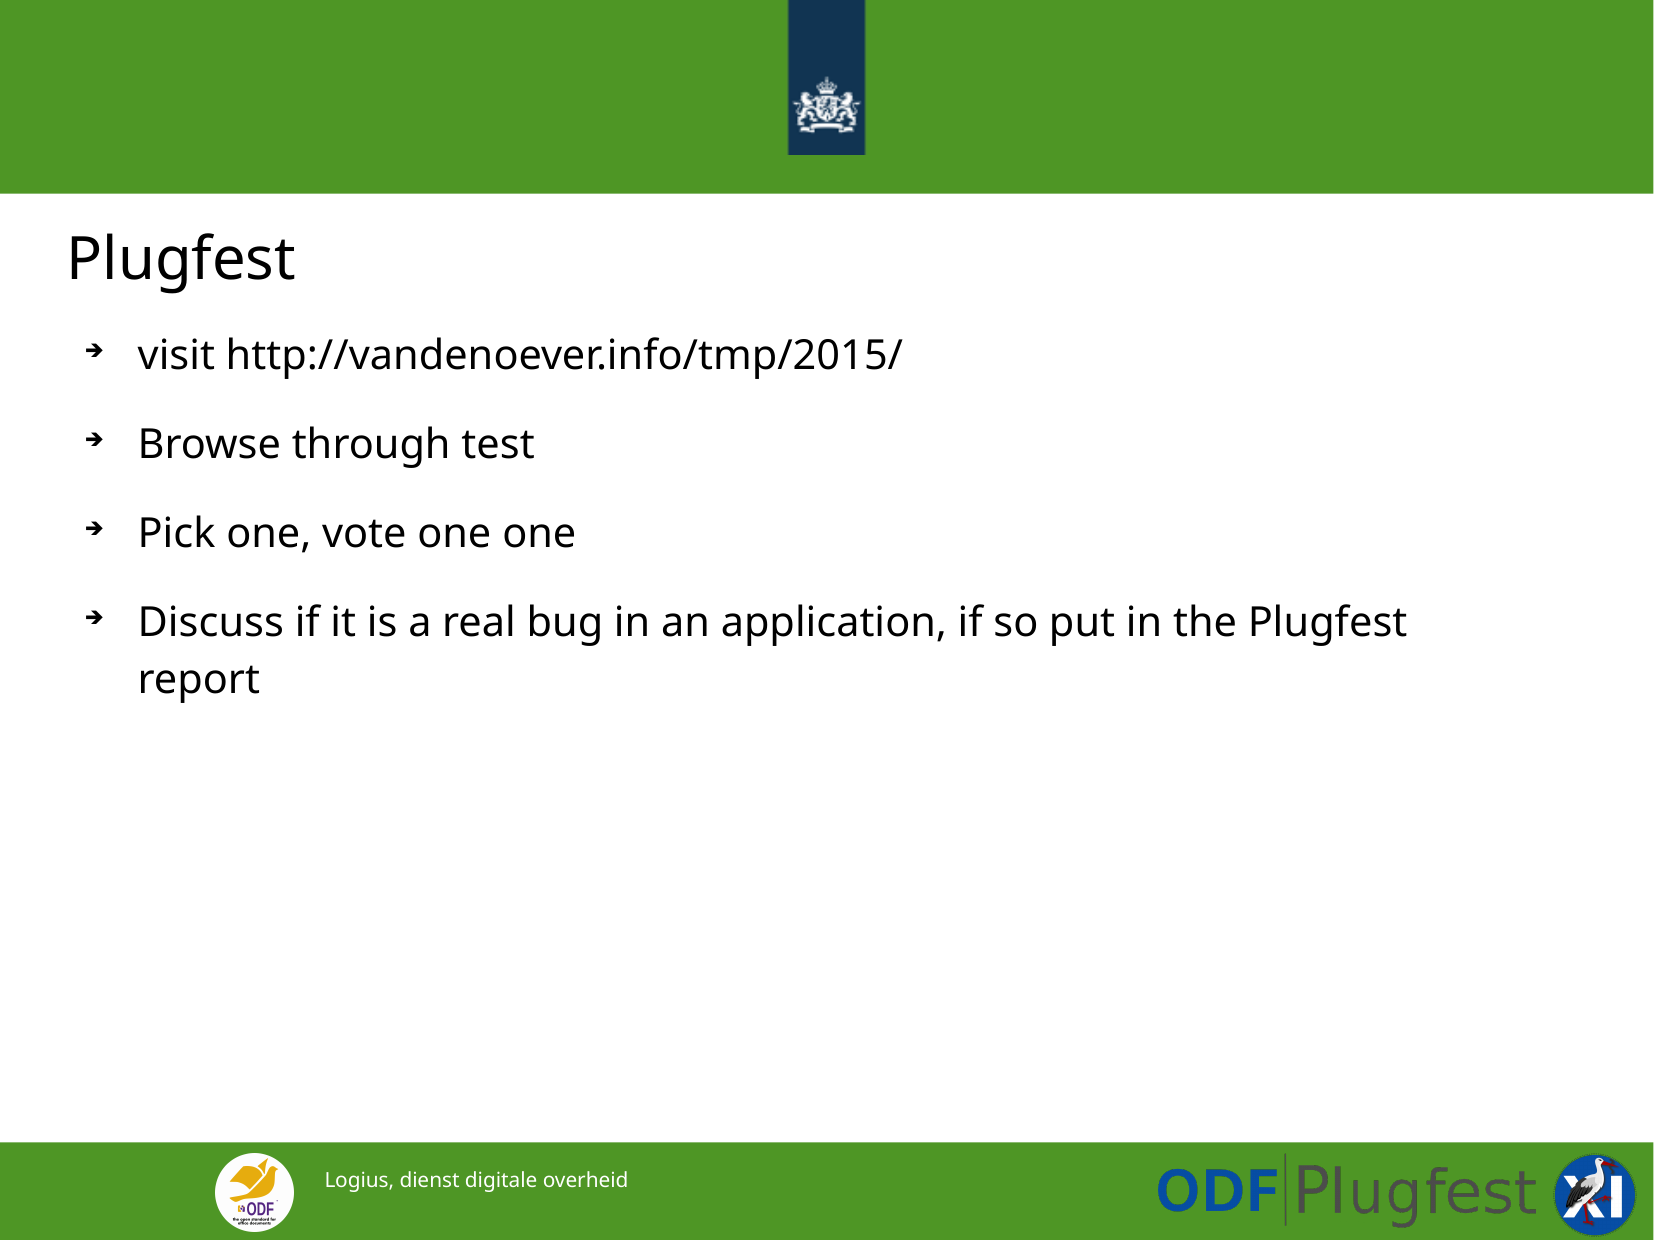

# Plugfest
visit http://vandenoever.info/tmp/2015/
Browse through test
Pick one, vote one one
Discuss if it is a real bug in an application, if so put in the Plugfest report